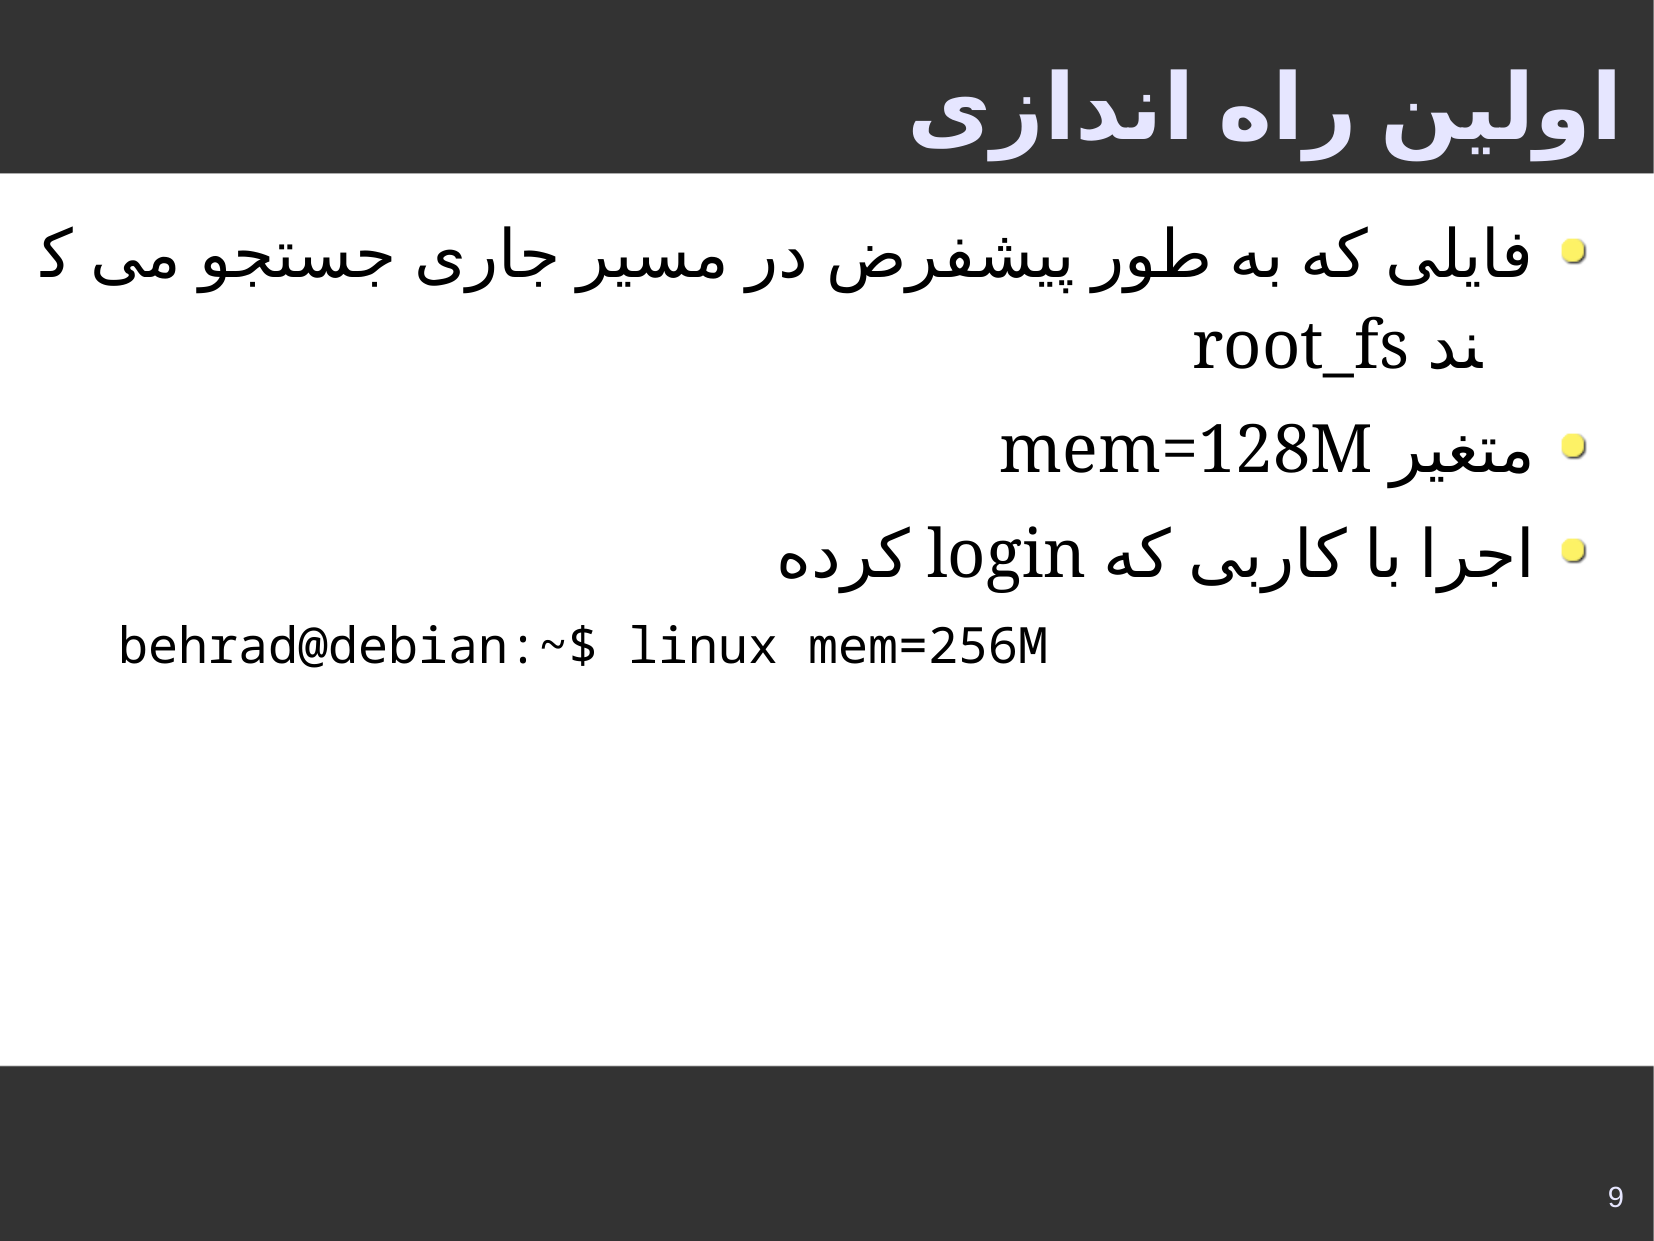

# اولین راه اندازی
فایلی که به طور پیشفرض در مسیر جاری جستجو می کند root_fs
متغیر mem=128M
اجرا با کاربی که login کرده
behrad@debian:~$ linux mem=256M
9